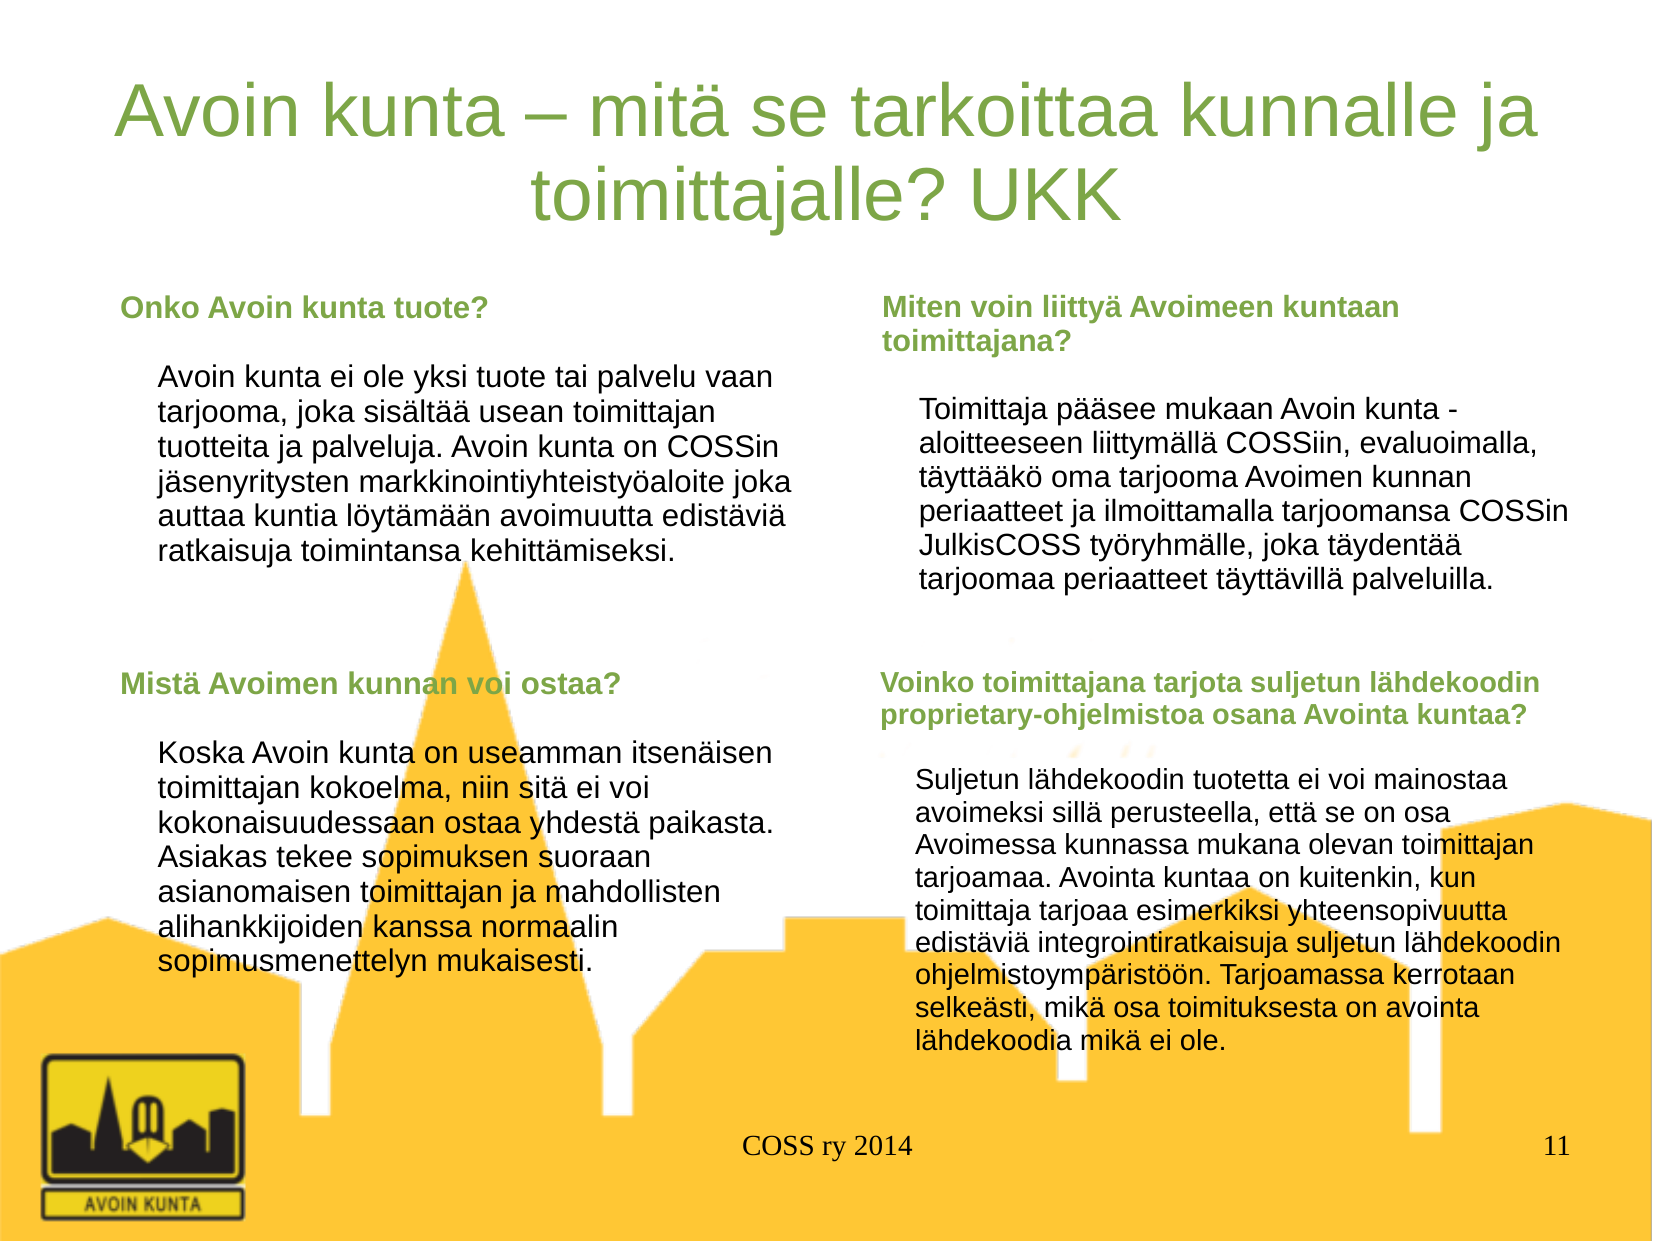

# Avoin kunta – mitä se tarkoittaa kunnalle ja toimittajalle? UKK
Onko Avoin kunta tuote?
Avoin kunta ei ole yksi tuote tai palvelu vaan tarjooma, joka sisältää usean toimittajan tuotteita ja palveluja. Avoin kunta on COSSin jäsenyritysten markkinointiyhteistyöaloite joka auttaa kuntia löytämään avoimuutta edistäviä ratkaisuja toimintansa kehittämiseksi.
Miten voin liittyä Avoimeen kuntaan
toimittajana?
Toimittaja pääsee mukaan Avoin kunta -aloitteeseen liittymällä COSSiin, evaluoimalla, täyttääkö oma tarjooma Avoimen kunnan periaatteet ja ilmoittamalla tarjoomansa COSSin JulkisCOSS työryhmälle, joka täydentää tarjoomaa periaatteet täyttävillä palveluilla.
Mistä Avoimen kunnan voi ostaa?
Koska Avoin kunta on useamman itsenäisen toimittajan kokoelma, niin sitä ei voi kokonaisuudessaan ostaa yhdestä paikasta. Asiakas tekee sopimuksen suoraan asianomaisen toimittajan ja mahdollisten alihankkijoiden kanssa normaalin sopimusmenettelyn mukaisesti.
Voinko toimittajana tarjota suljetun lähdekoodin
proprietary-ohjelmistoa osana Avointa kuntaa?
Suljetun lähdekoodin tuotetta ei voi mainostaa avoimeksi sillä perusteella, että se on osa Avoimessa kunnassa mukana olevan toimittajan tarjoamaa. Avointa kuntaa on kuitenkin, kun toimittaja tarjoaa esimerkiksi yhteensopivuutta edistäviä integrointiratkaisuja suljetun lähdekoodin ohjelmistoympäristöön. Tarjoamassa kerrotaan selkeästi, mikä osa toimituksesta on avointa lähdekoodia mikä ei ole.
COSS ry 2014
11